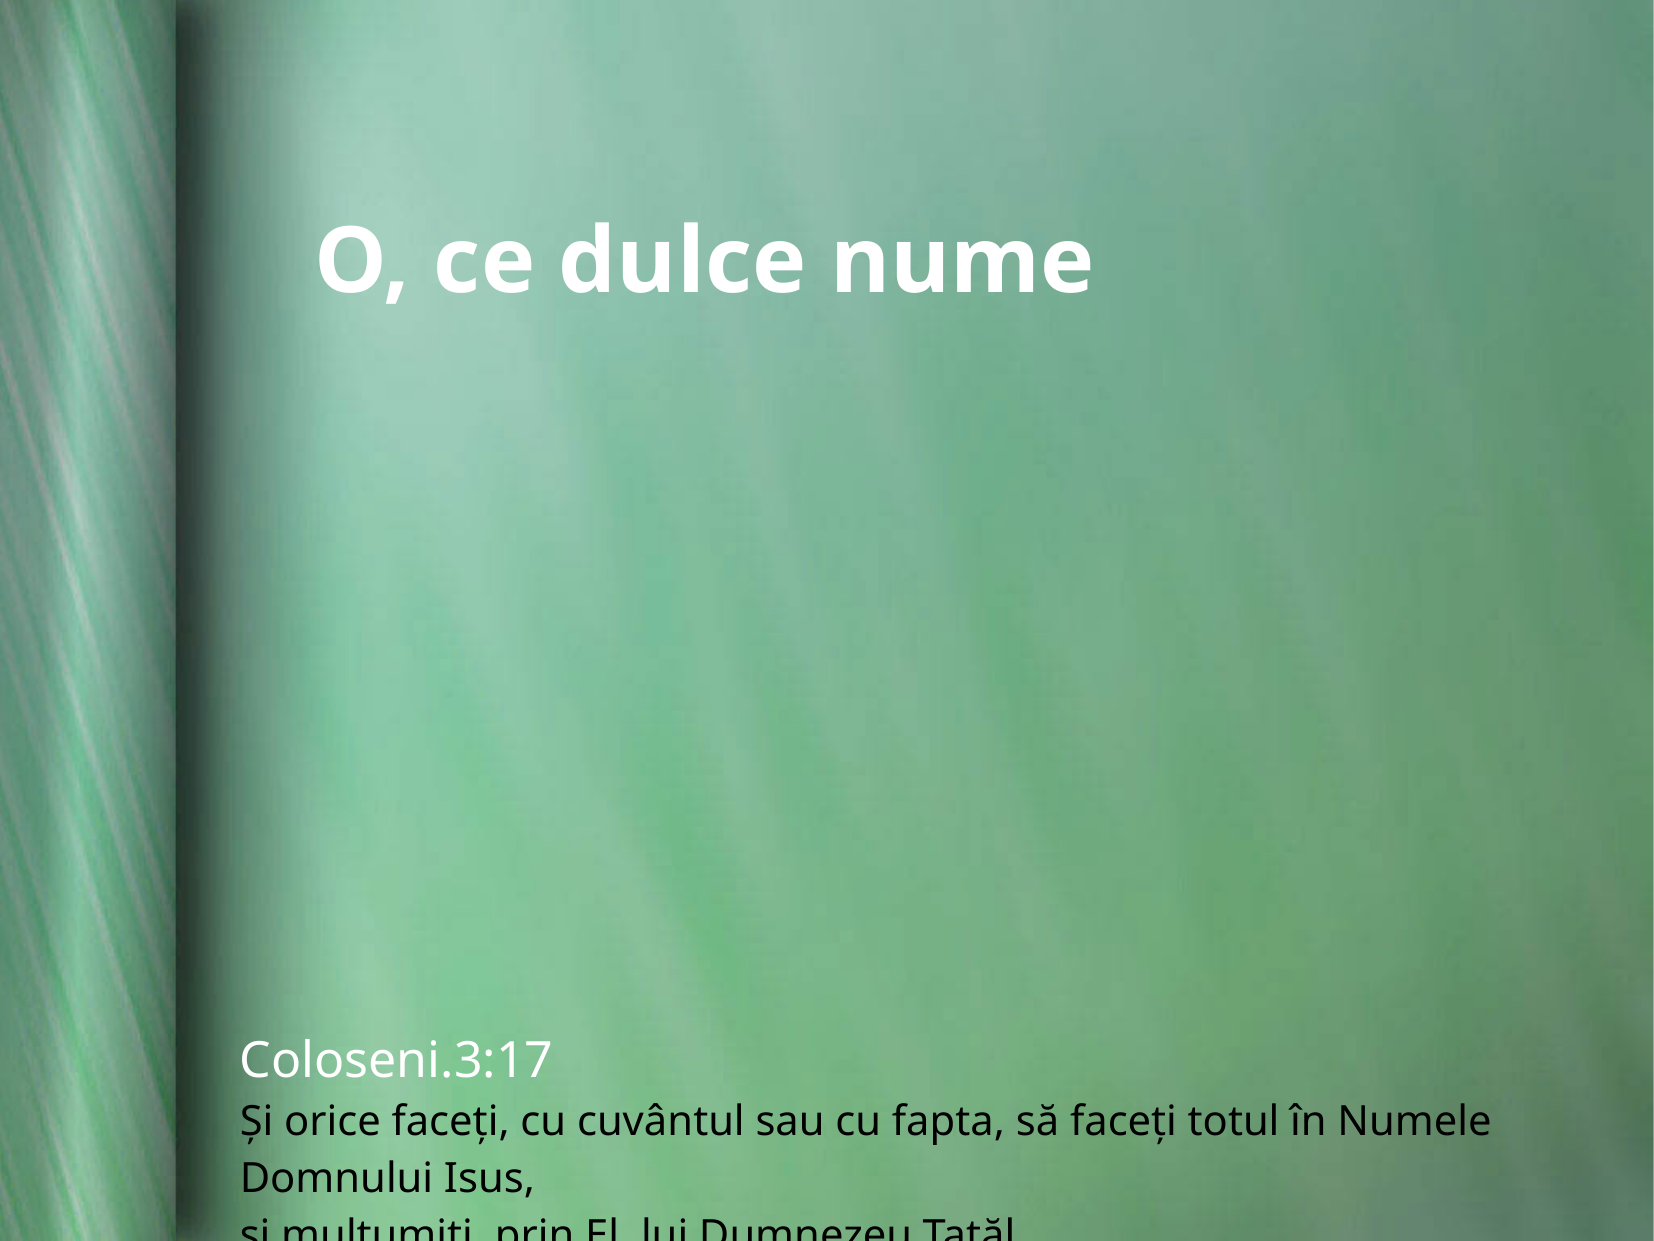

O, ce dulce nume
Coloseni.3:17
Şi orice faceţi, cu cuvântul sau cu fapta, să faceţi totul în Numele Domnului Isus,
şi mulţumiţi, prin El, lui Dumnezeu Tatăl.